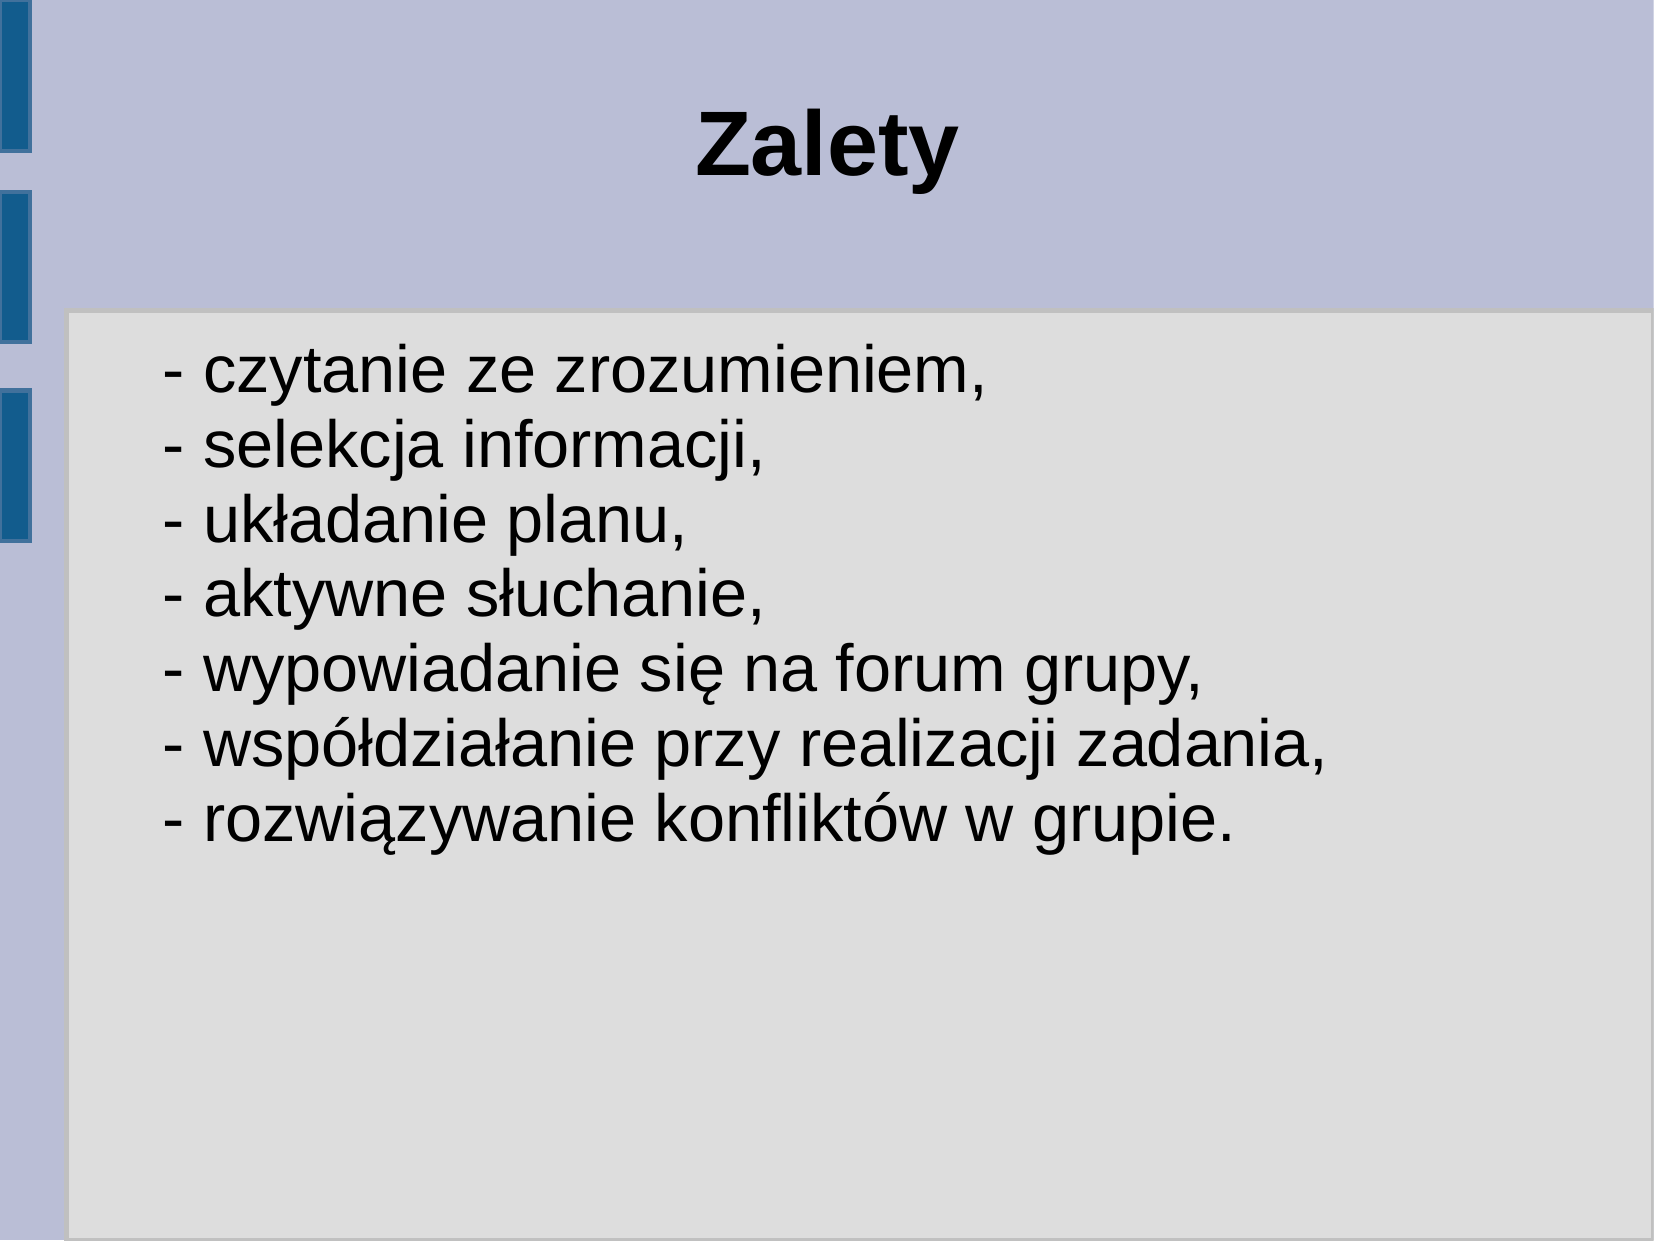

# Zalety
- czytanie ze zrozumieniem,
- selekcja informacji,
- układanie planu,
- aktywne słuchanie,
- wypowiadanie się na forum grupy,
- współdziałanie przy realizacji zadania,
- rozwiązywanie konfliktów w grupie.